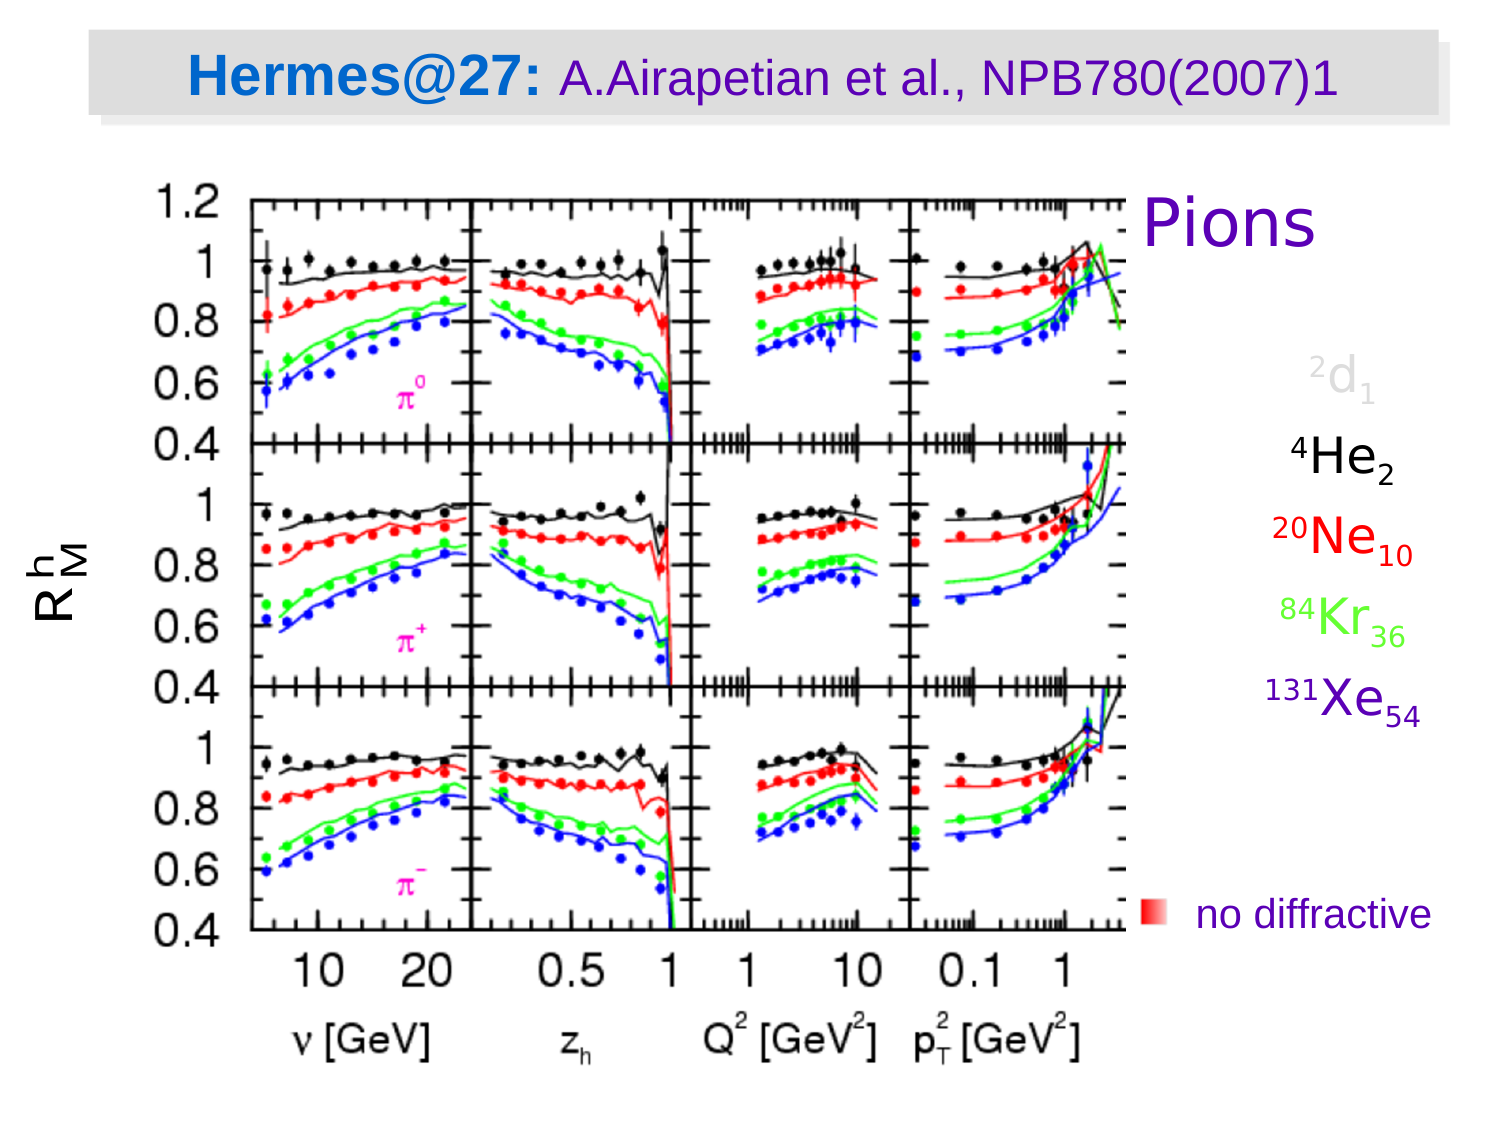

# Hermes@27: A.Airapetian et al., NPB780(2007)1
Pions
2d1
4He2
20Ne10
84Kr36
131Xe54
no diffractive